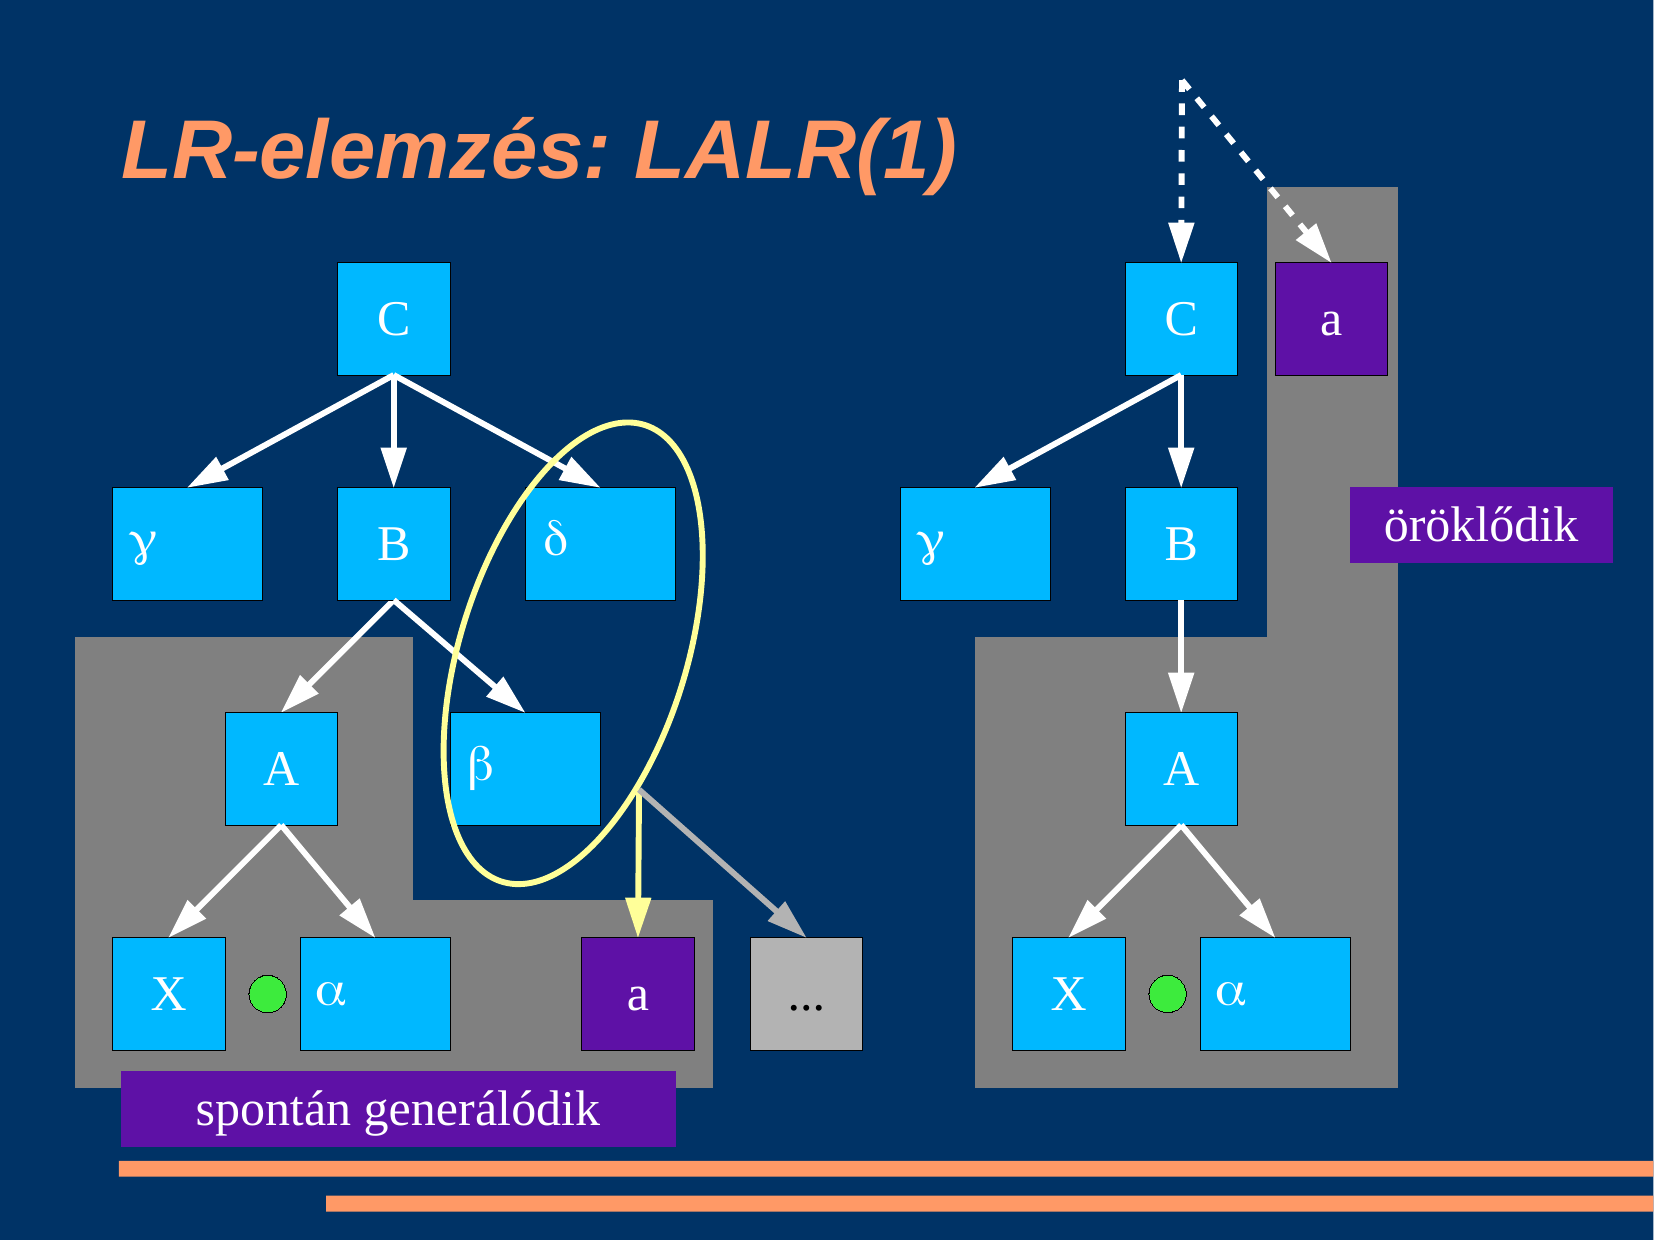

# LR-elemzés: LALR(1)
C
C
a
g
B
d
g
B
öröklődik
A
b
A
X
a
a
...
X
a
spontán generálódik